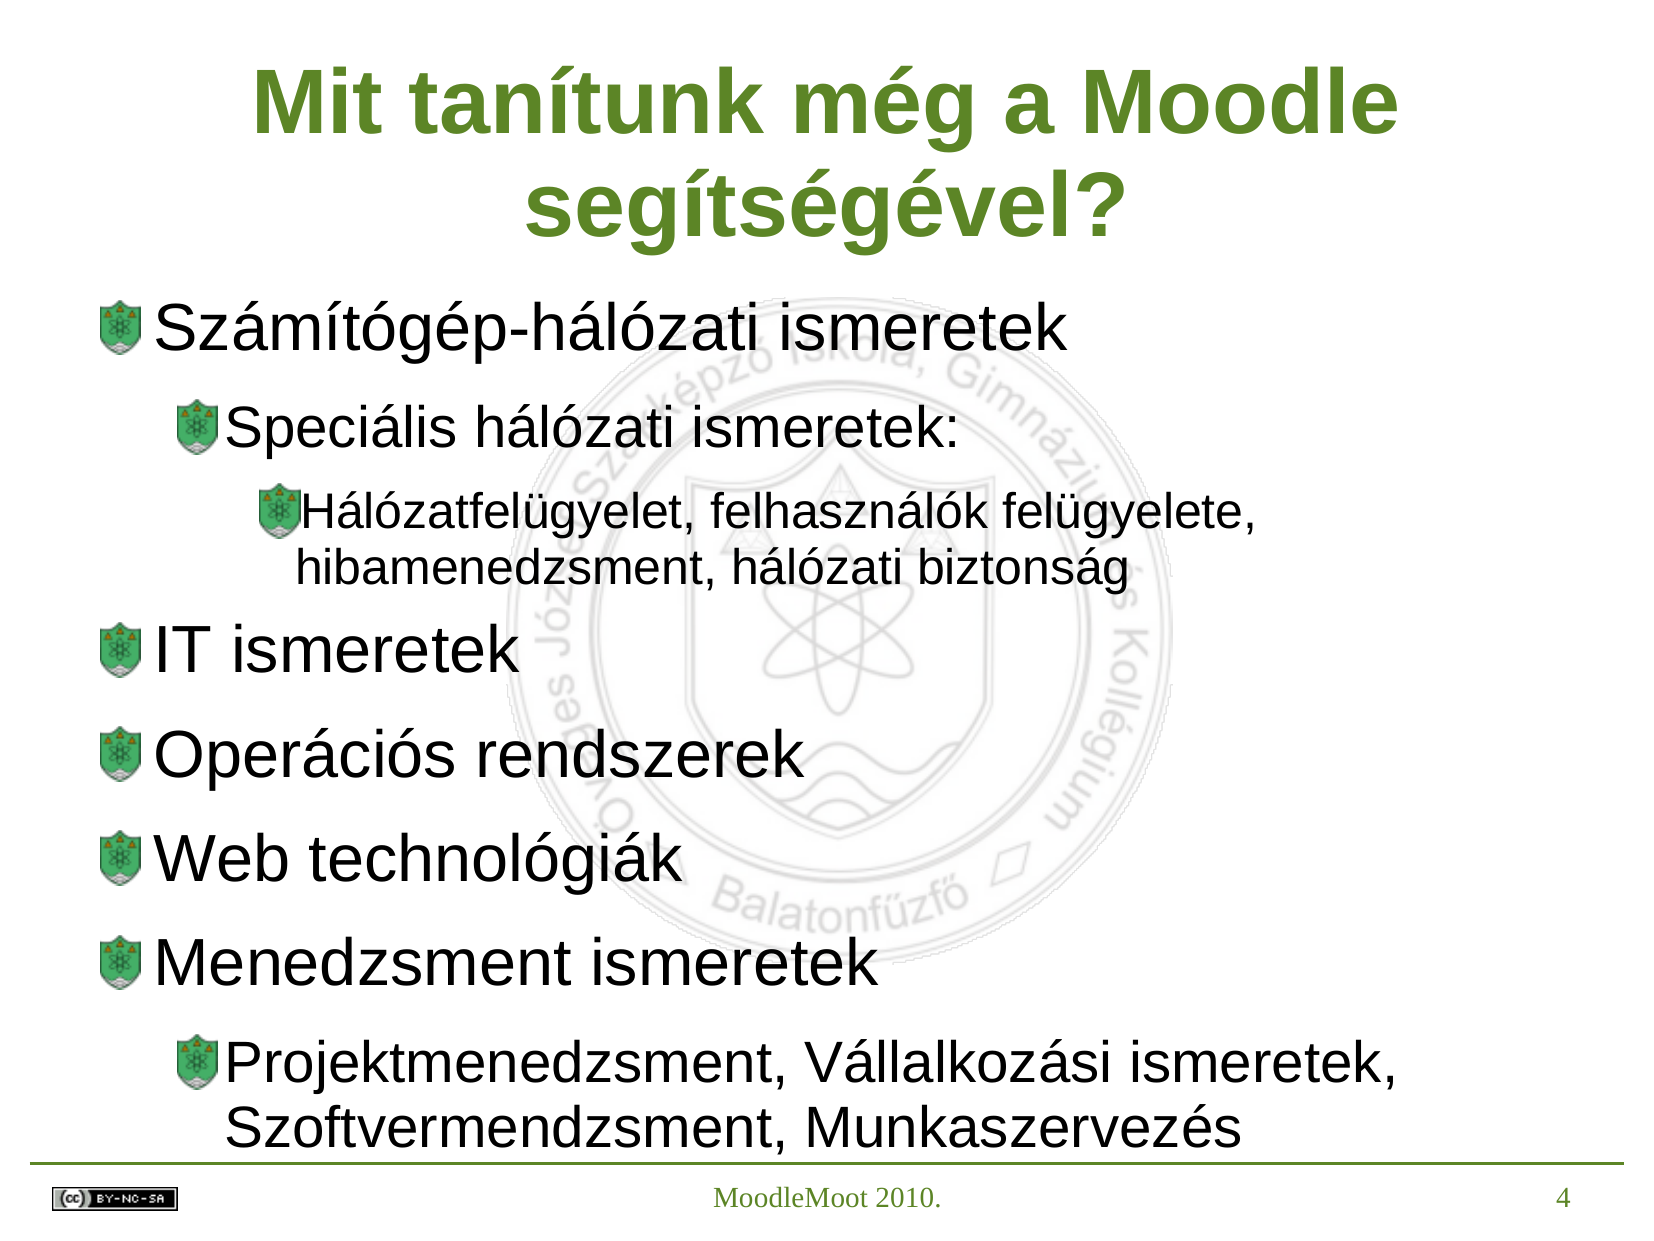

# Mit tanítunk még a Moodle segítségével?
Számítógép-hálózati ismeretek
Speciális hálózati ismeretek:
Hálózatfelügyelet, felhasználók felügyelete, hibamenedzsment, hálózati biztonság
IT ismeretek
Operációs rendszerek
Web technológiák
Menedzsment ismeretek
Projektmenedzsment, Vállalkozási ismeretek, Szoftvermendzsment, Munkaszervezés
MoodleMoot 2010.
4